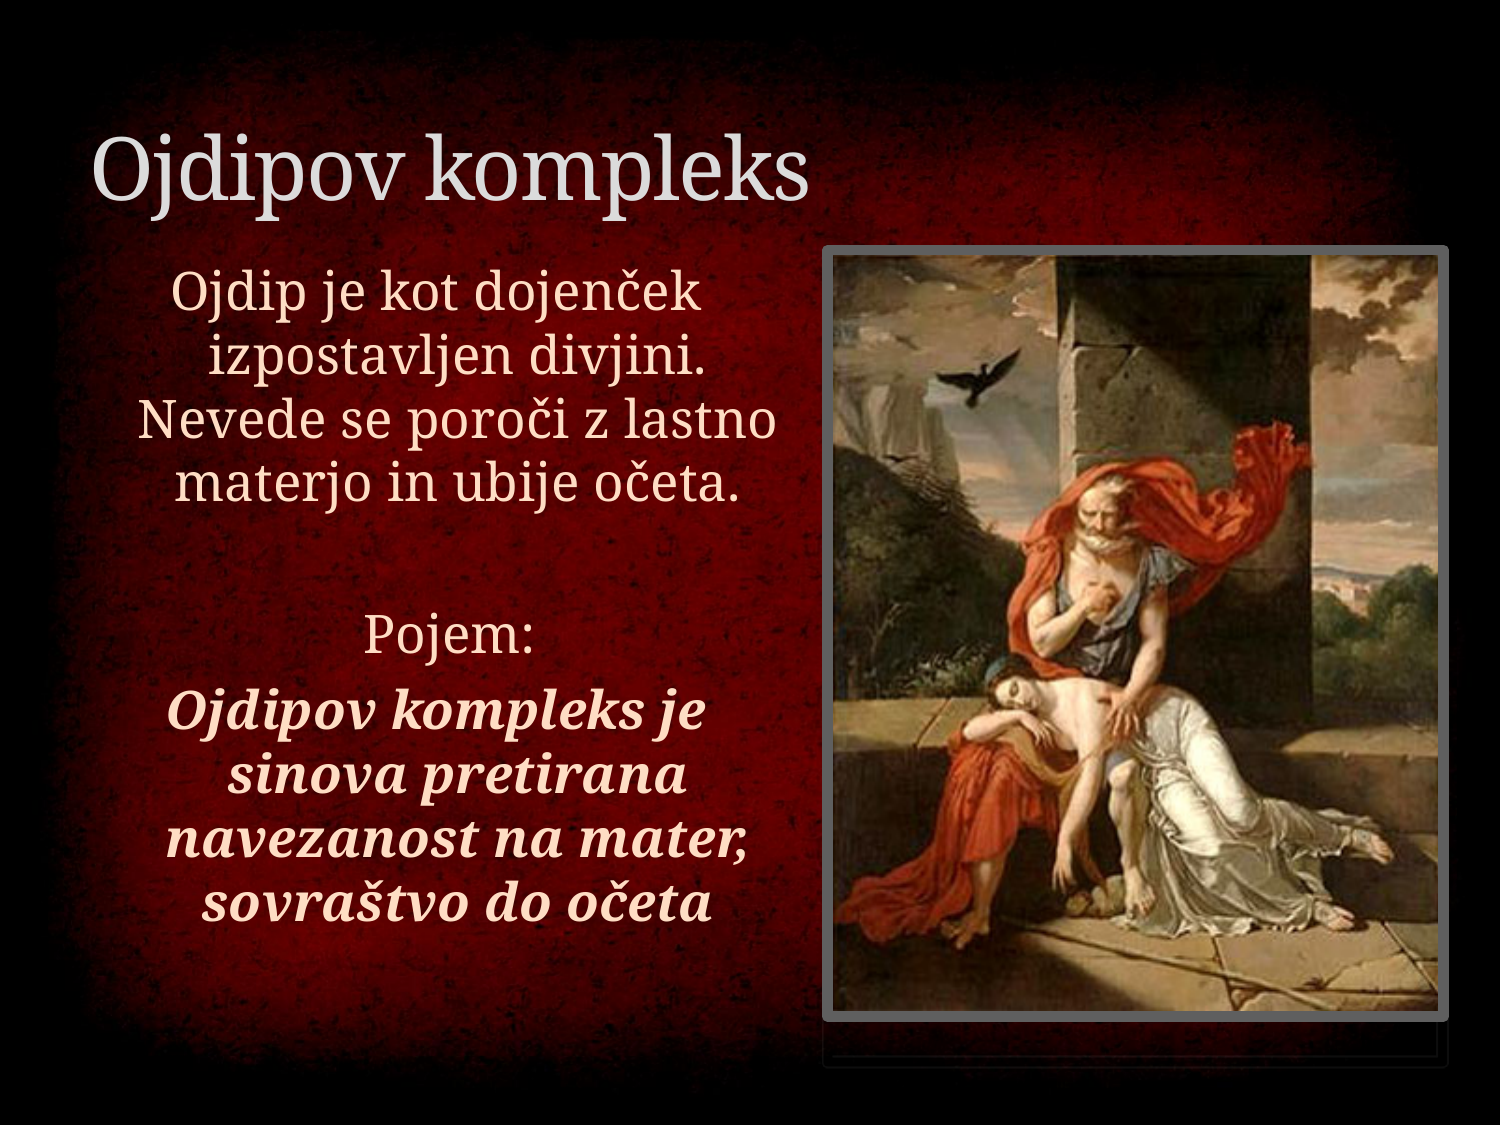

Ojdipov kompleks
# Ojdip je kot dojenček izpostavljen divjini. Nevede se poroči z lastno materjo in ubije očeta.
 Pojem:
Ojdipov kompleks je sinova pretirana navezanost na mater, sovraštvo do očeta